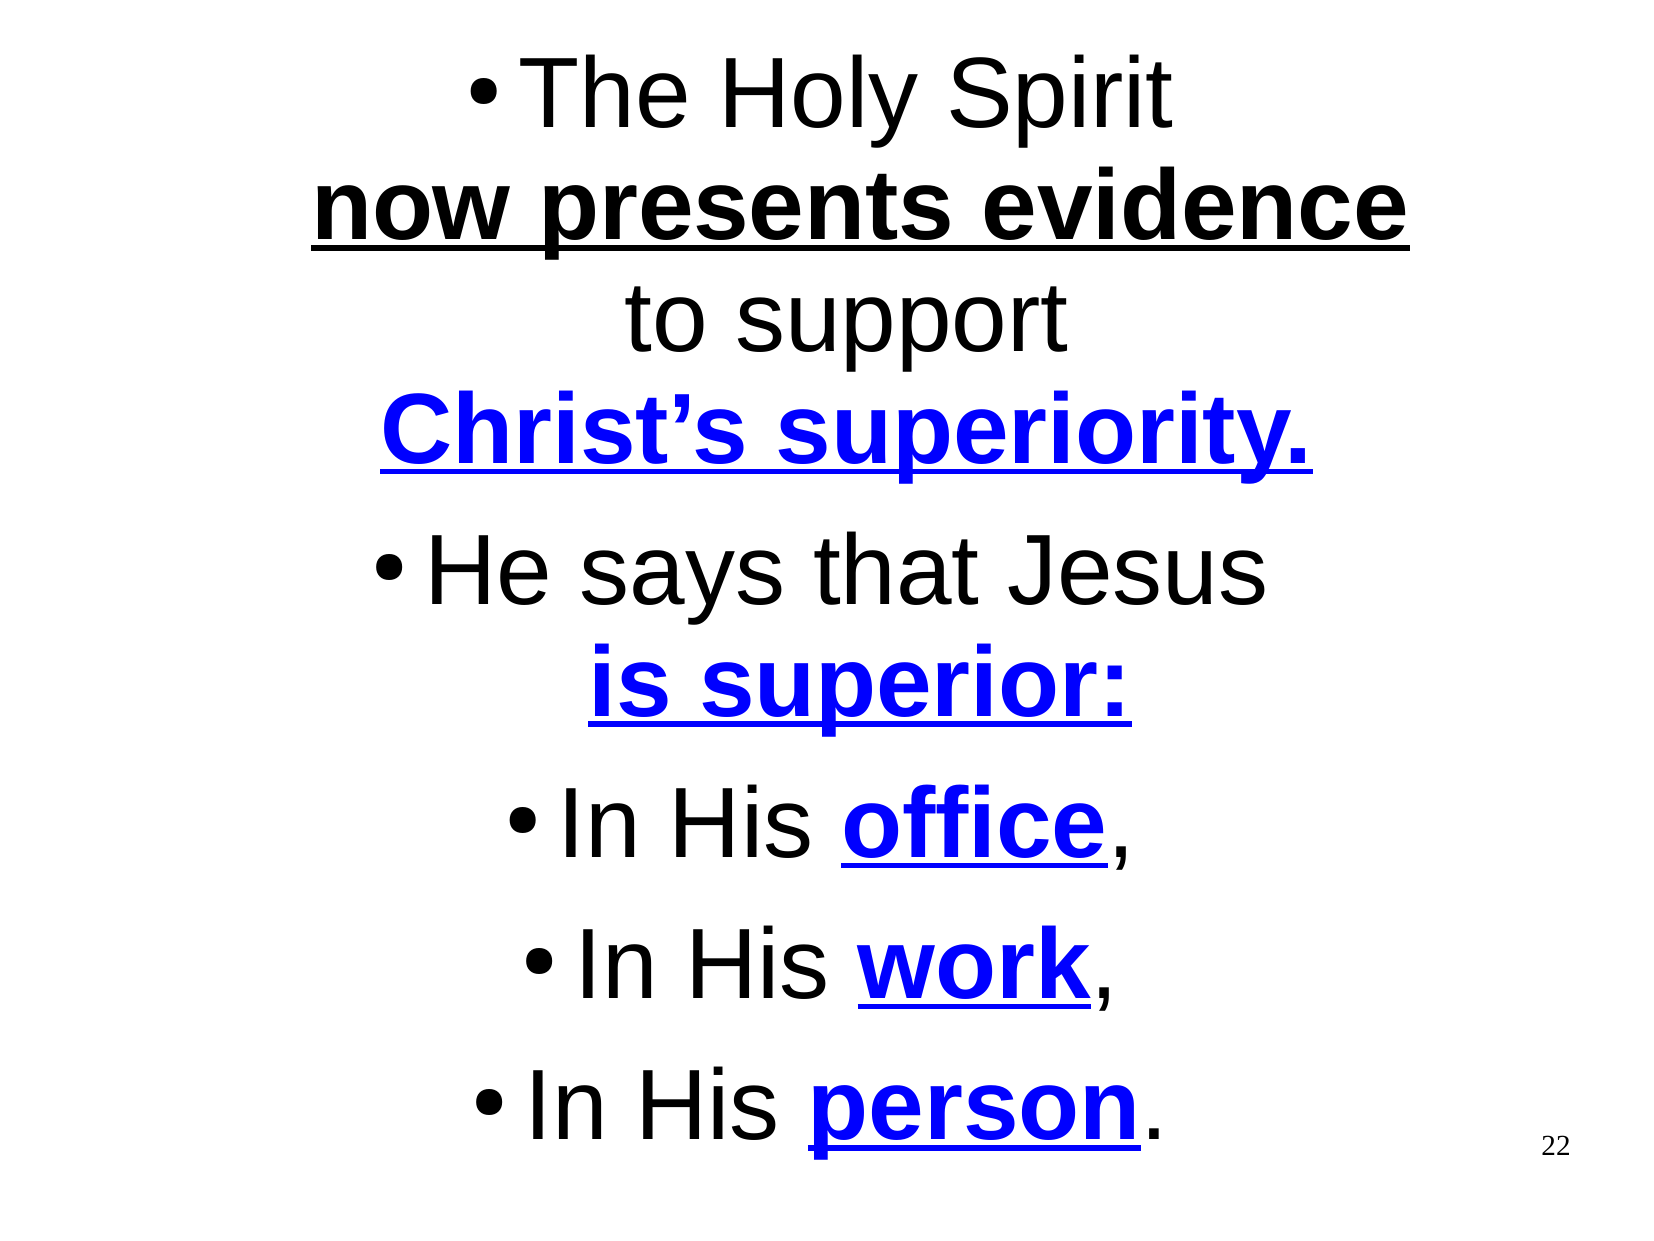

# The Holy Spirit now presents evidence to support Christ’s superiority.
He says that Jesus
is superior:
In His office,
In His work,
In His person.
22